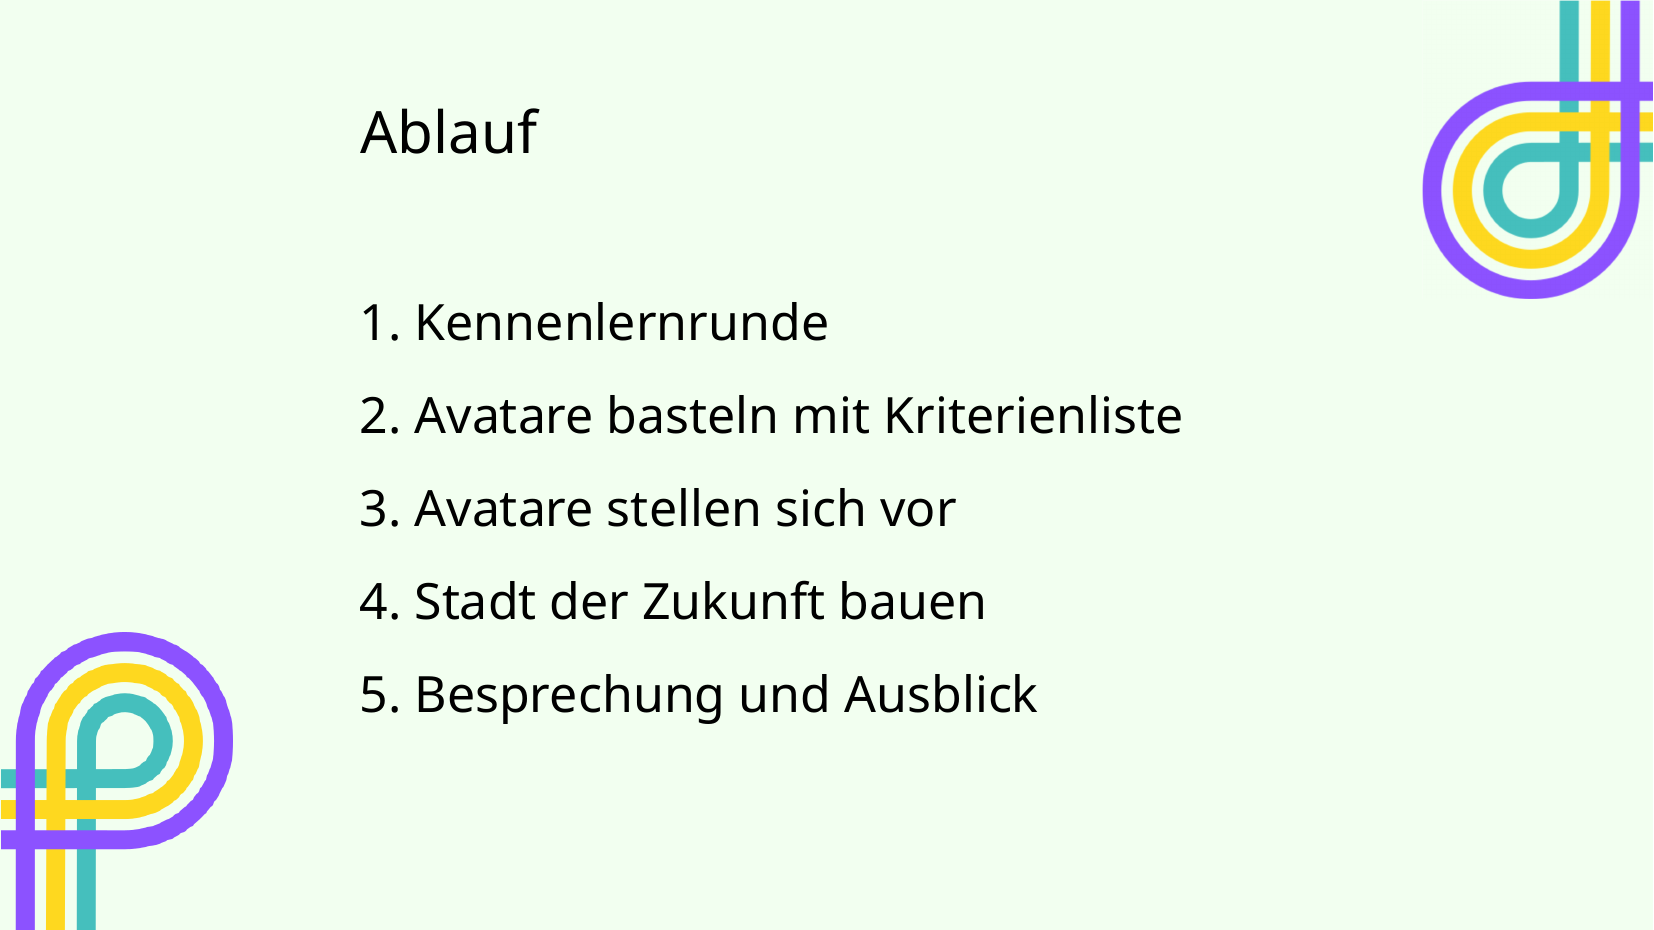

Ablauf
1. Kennenlernrunde
2. Avatare basteln mit Kriterienliste
3. Avatare stellen sich vor
4. Stadt der Zukunft bauen
5. Besprechung und Ausblick